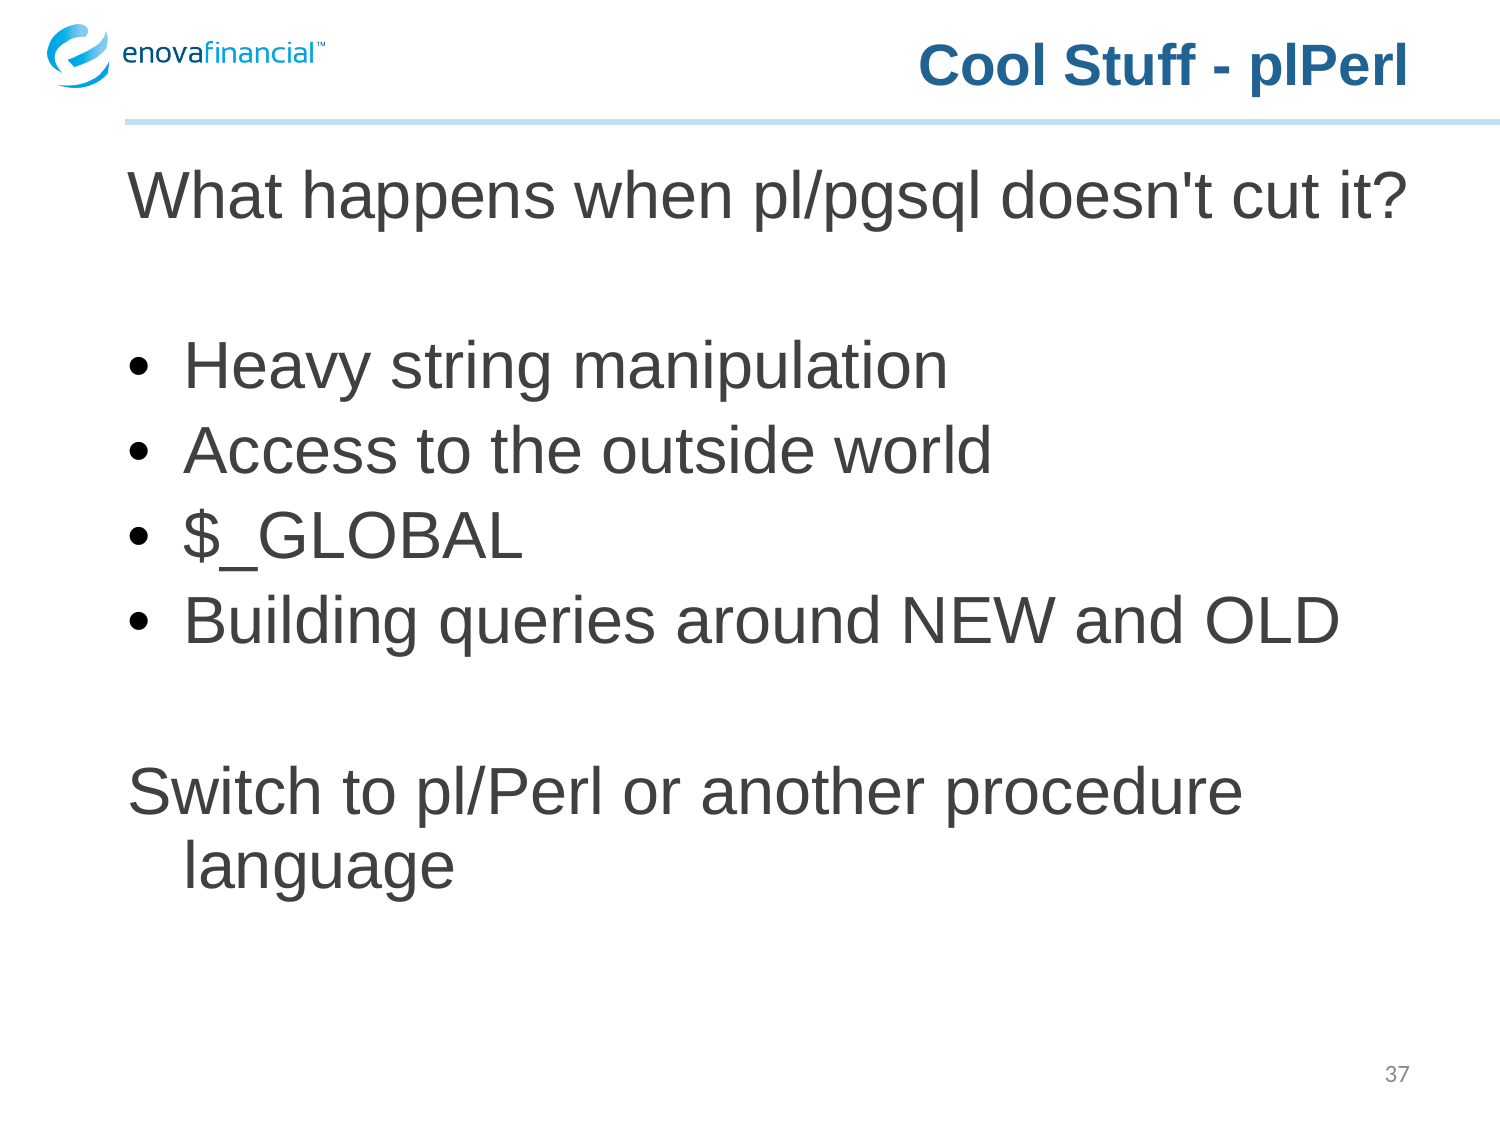

Cool Stuff - plPerl
# What happens when pl/pgsql doesn't cut it?
Heavy string manipulation
Access to the outside world
$_GLOBAL
Building queries around NEW and OLD
Switch to pl/Perl or another procedure language